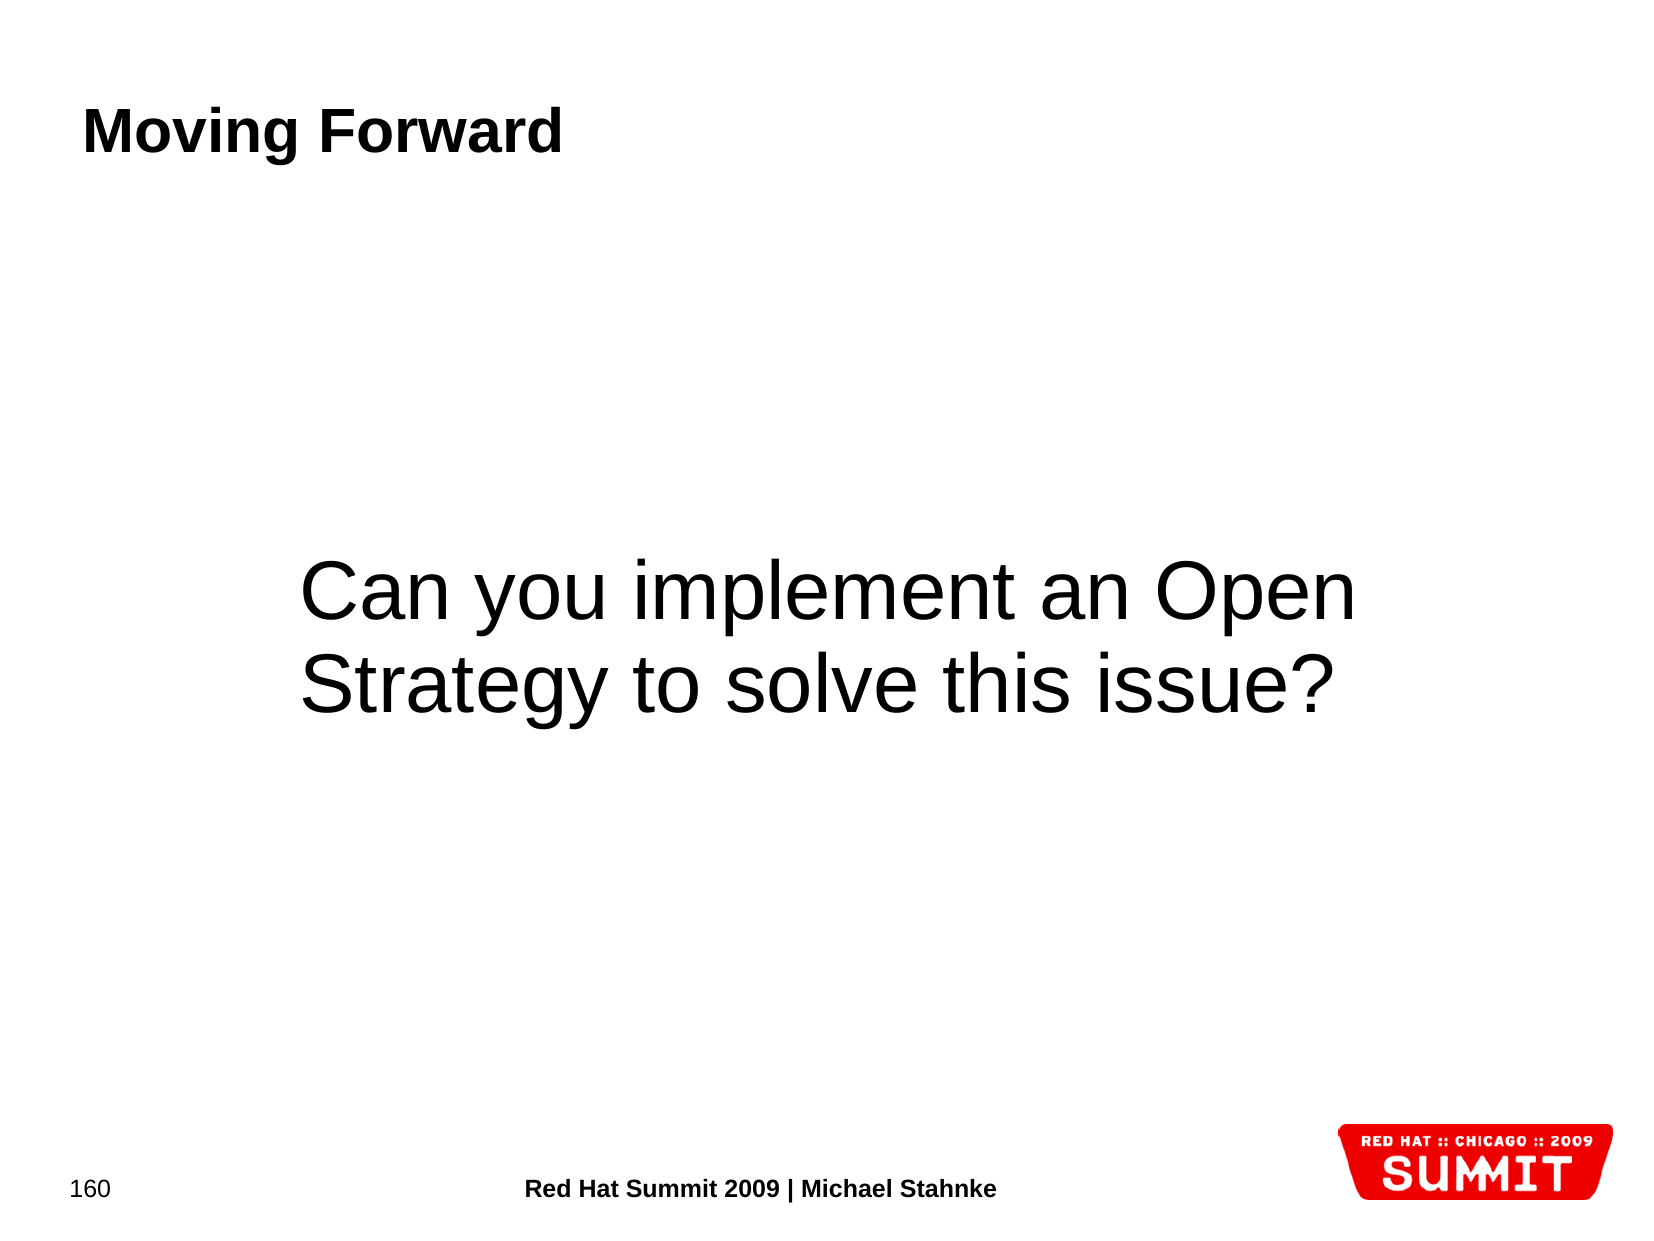

# Moving Forward
Can you implement an Open Strategy to solve this issue?